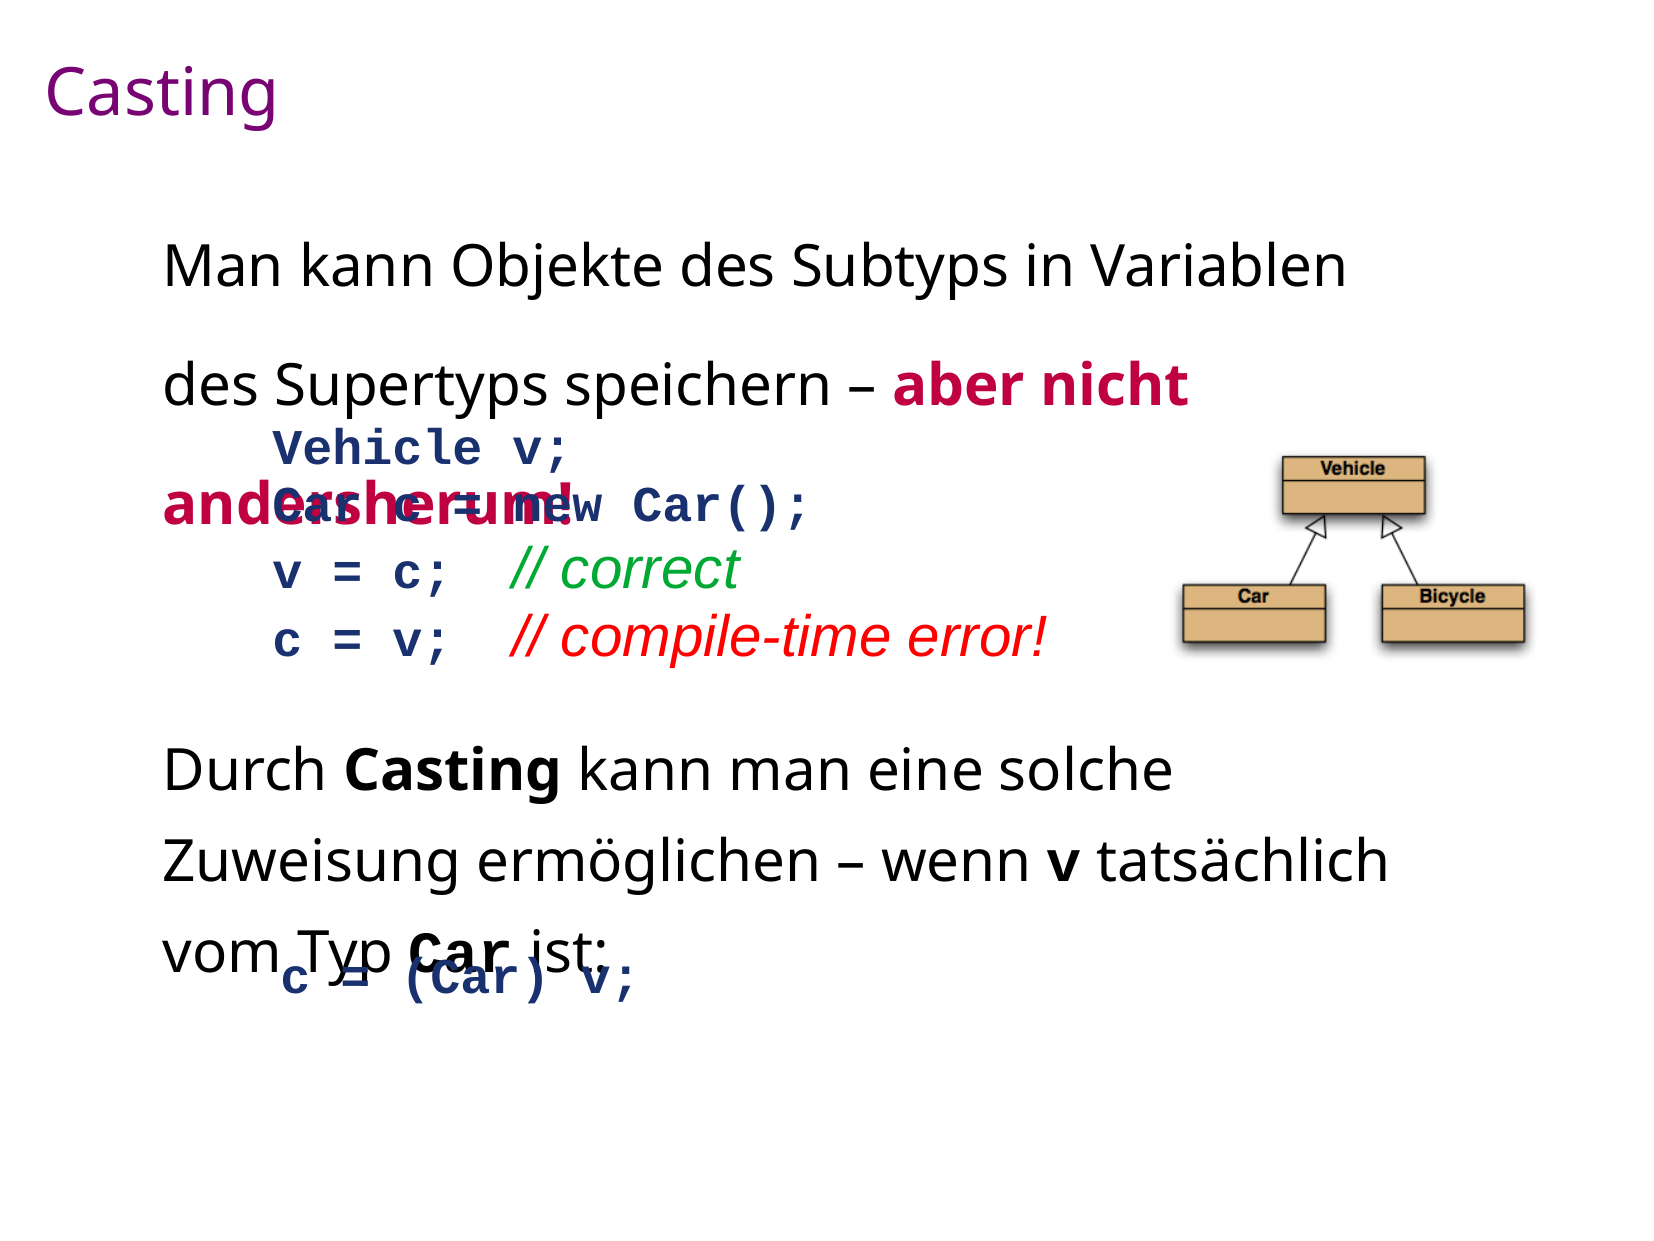

# Casting
Man kann Objekte des Subtyps in Variablen des Supertyps speichern – aber nicht andersherum!
 Vehicle v;
 Car c = new Car();
 v = c; // correct
 c = v; // compile-time error!
Durch Casting kann man eine solche Zuweisung ermöglichen – wenn v tatsächlich vom Typ Car ist:
c = (Car) v;